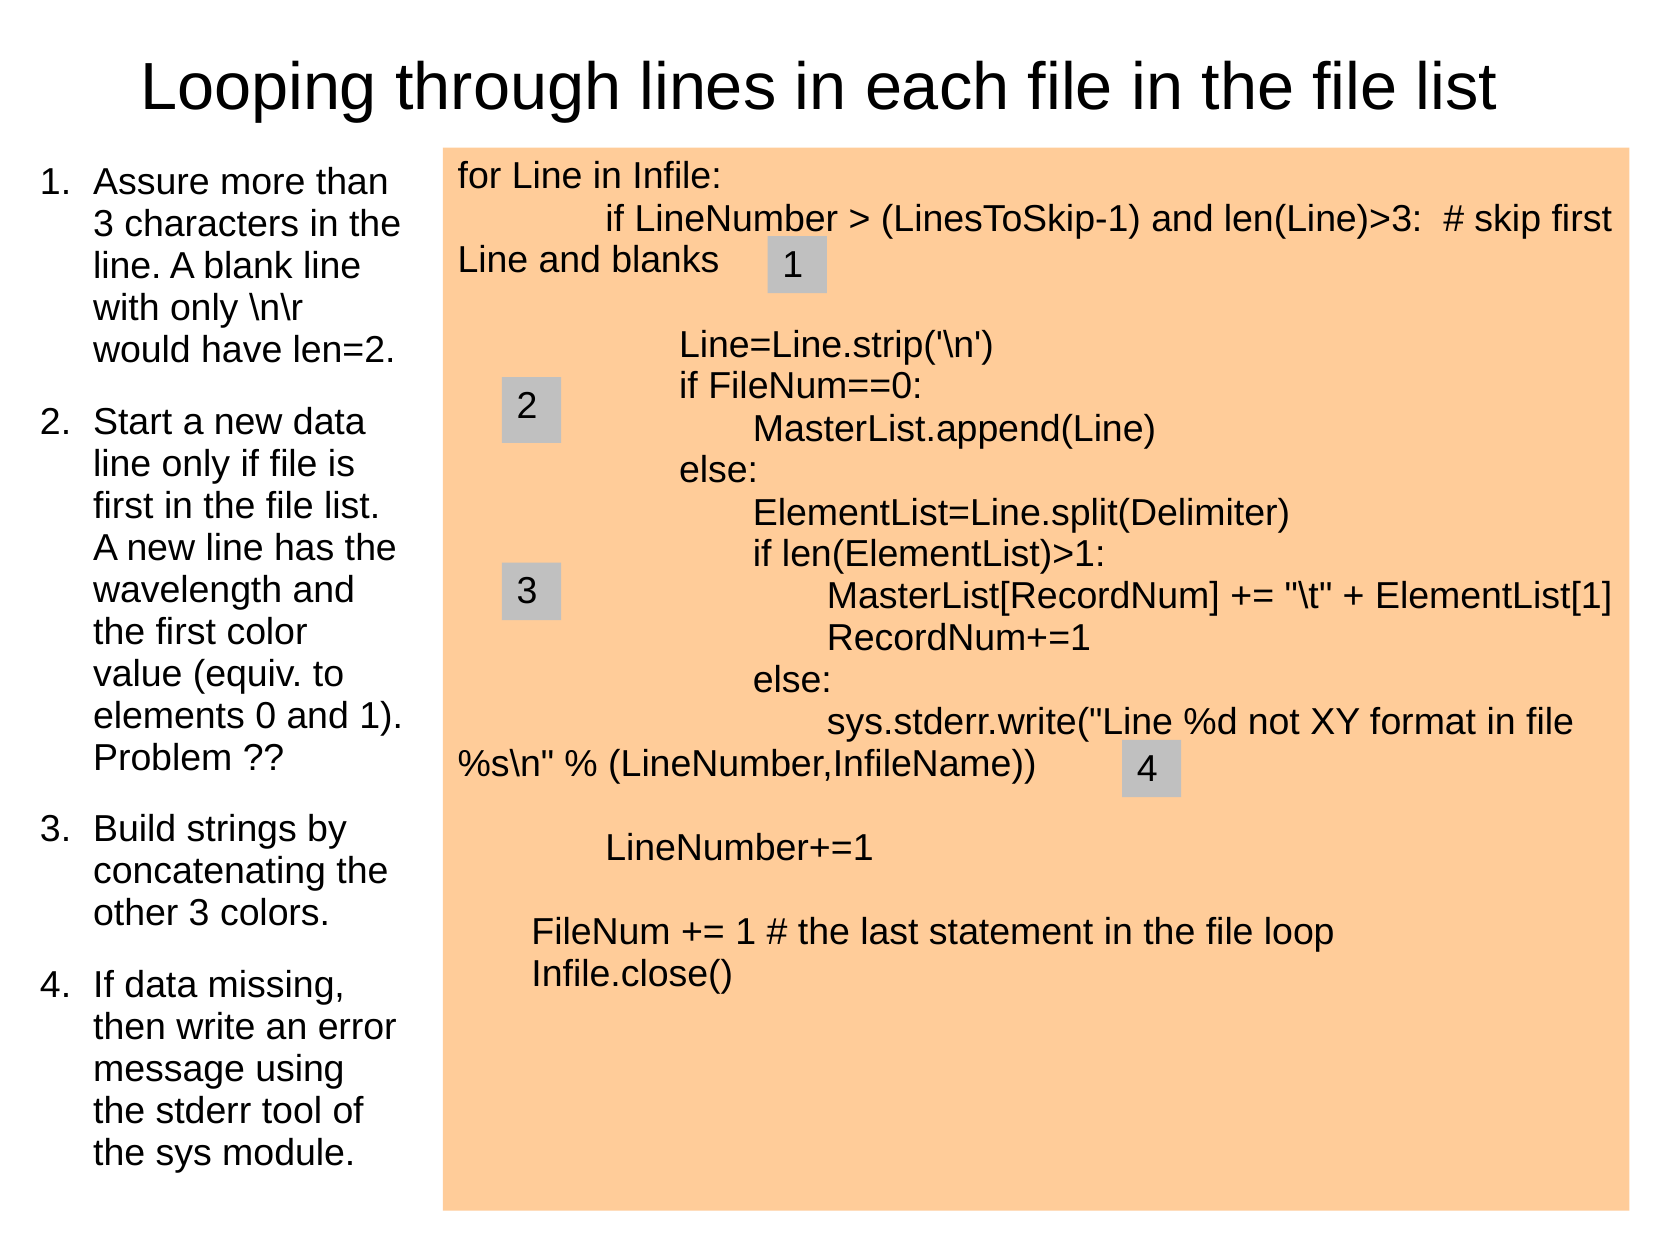

# Looping through lines in each file in the file list
for Line in Infile:
		if LineNumber > (LinesToSkip-1) and len(Line)>3: # skip first Line and blanks
			Line=Line.strip('\n')
			if FileNum==0:
				MasterList.append(Line)
			else:
				ElementList=Line.split(Delimiter)
				if len(ElementList)>1:
					MasterList[RecordNum] += "\t" + ElementList[1]
					RecordNum+=1
				else:
					sys.stderr.write("Line %d not XY format in file %s\n" % (LineNumber,InfileName))
		LineNumber+=1
	FileNum += 1 # the last statement in the file loop
	Infile.close()
Assure more than 3 characters in the line. A blank line with only \n\r would have len=2.
Start a new data line only if file is first in the file list. A new line has the wavelength and the first color value (equiv. to elements 0 and 1).
Problem ??
Build strings by concatenating the other 3 colors.
If data missing, then write an error message using the stderr tool of the sys module.
1
2
3
4